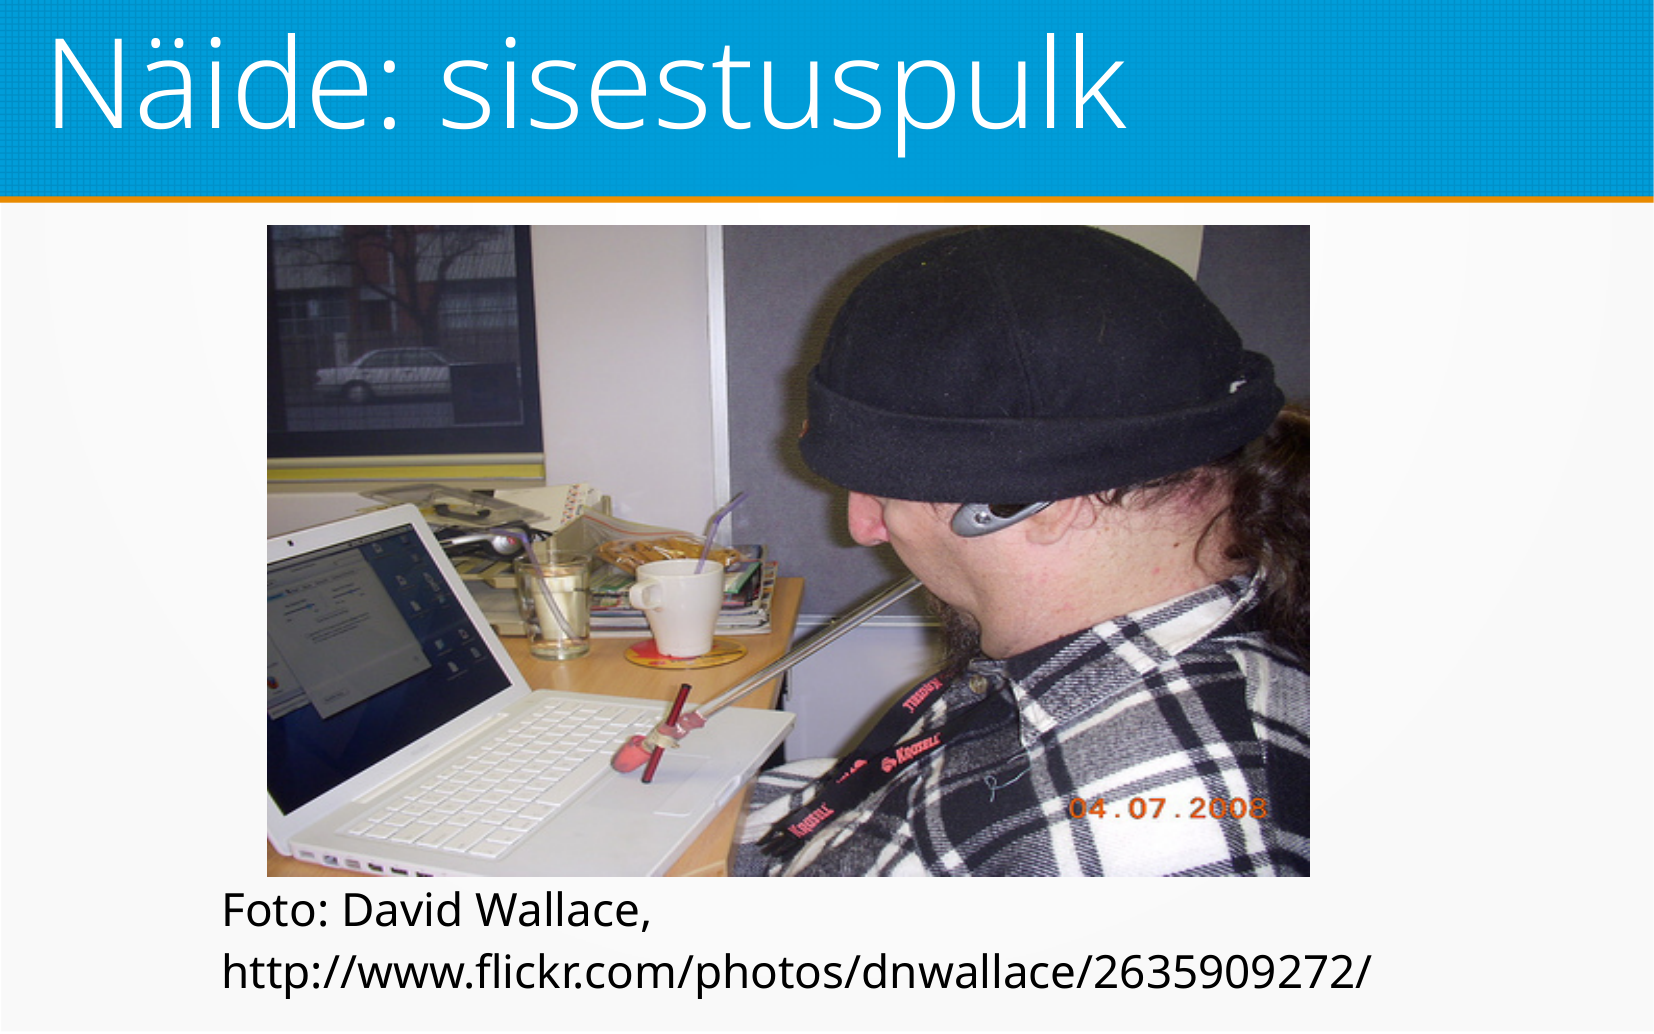

# Näide: sisestuspulk
Foto: David Wallace, http://www.flickr.com/photos/dnwallace/2635909272/